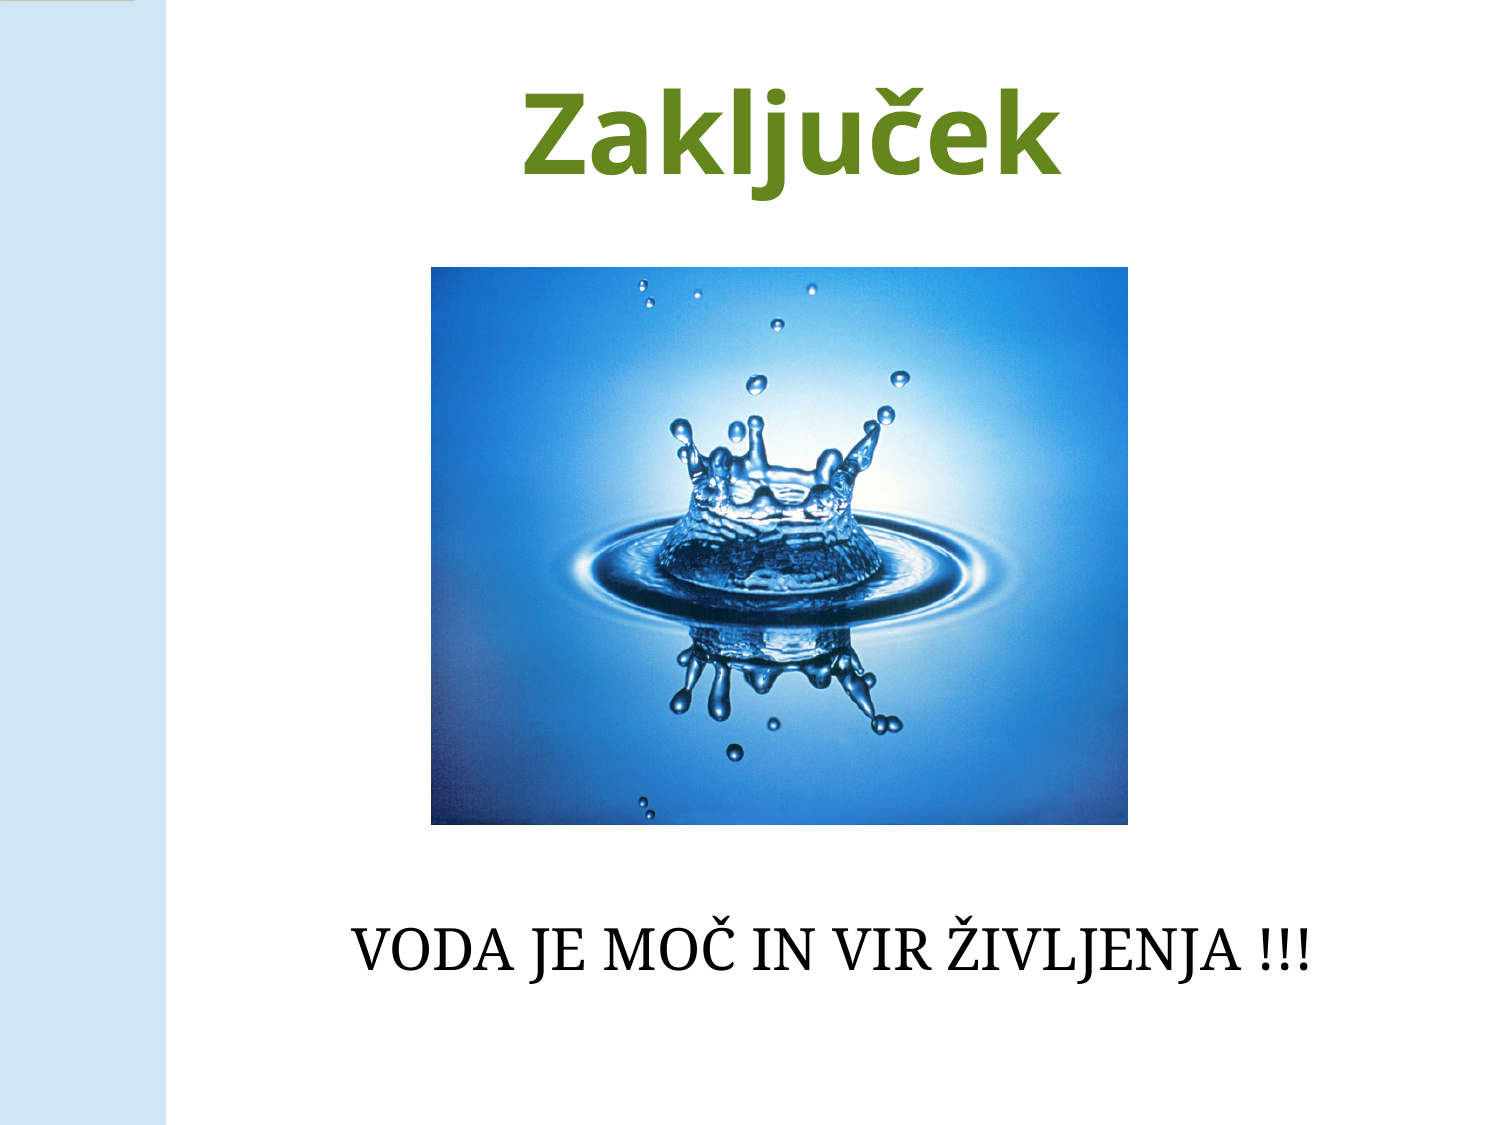

Zaključek
VODA JE MOČ IN VIR ŽIVLJENJA !!!